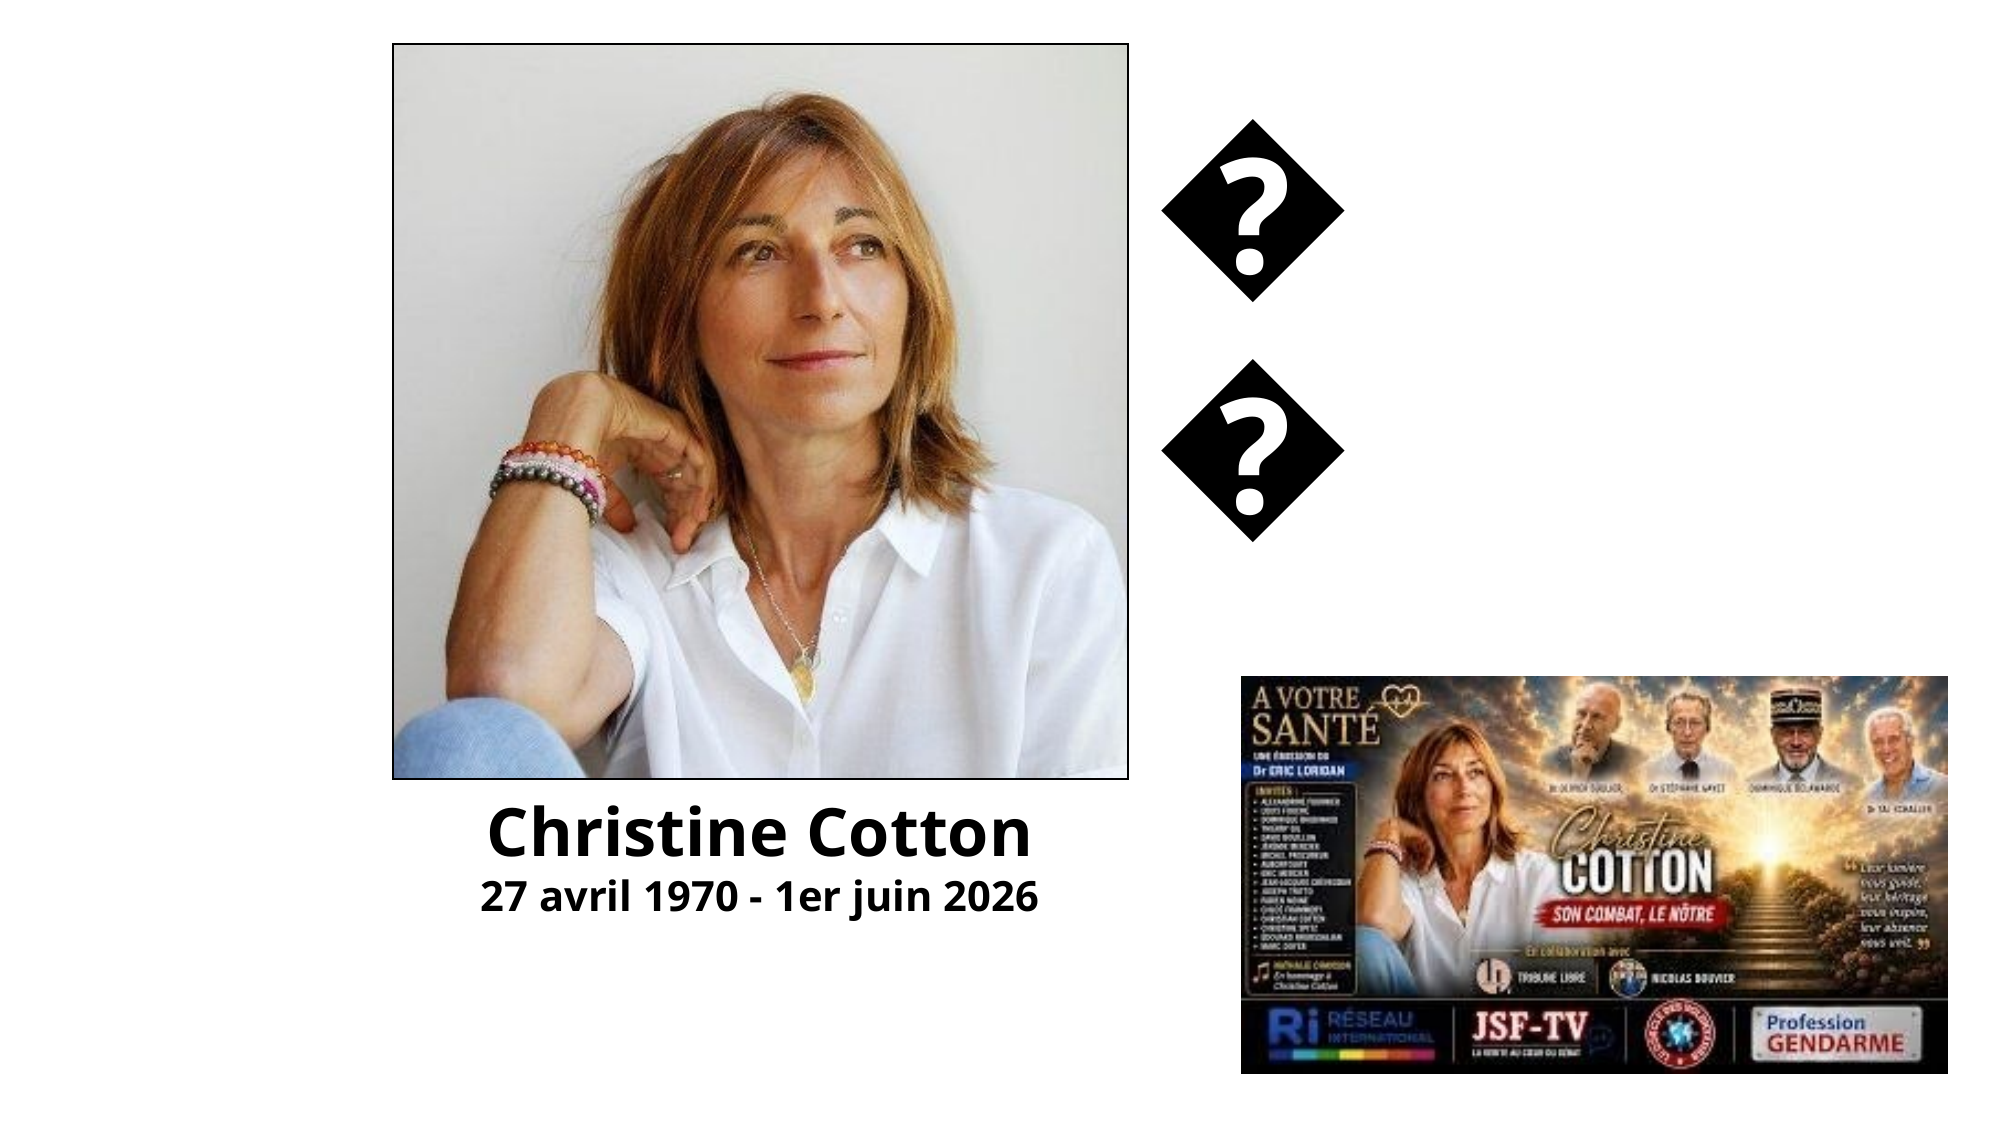

🕊
Christine Cotton
27 avril 1970 - 1er juin 2026